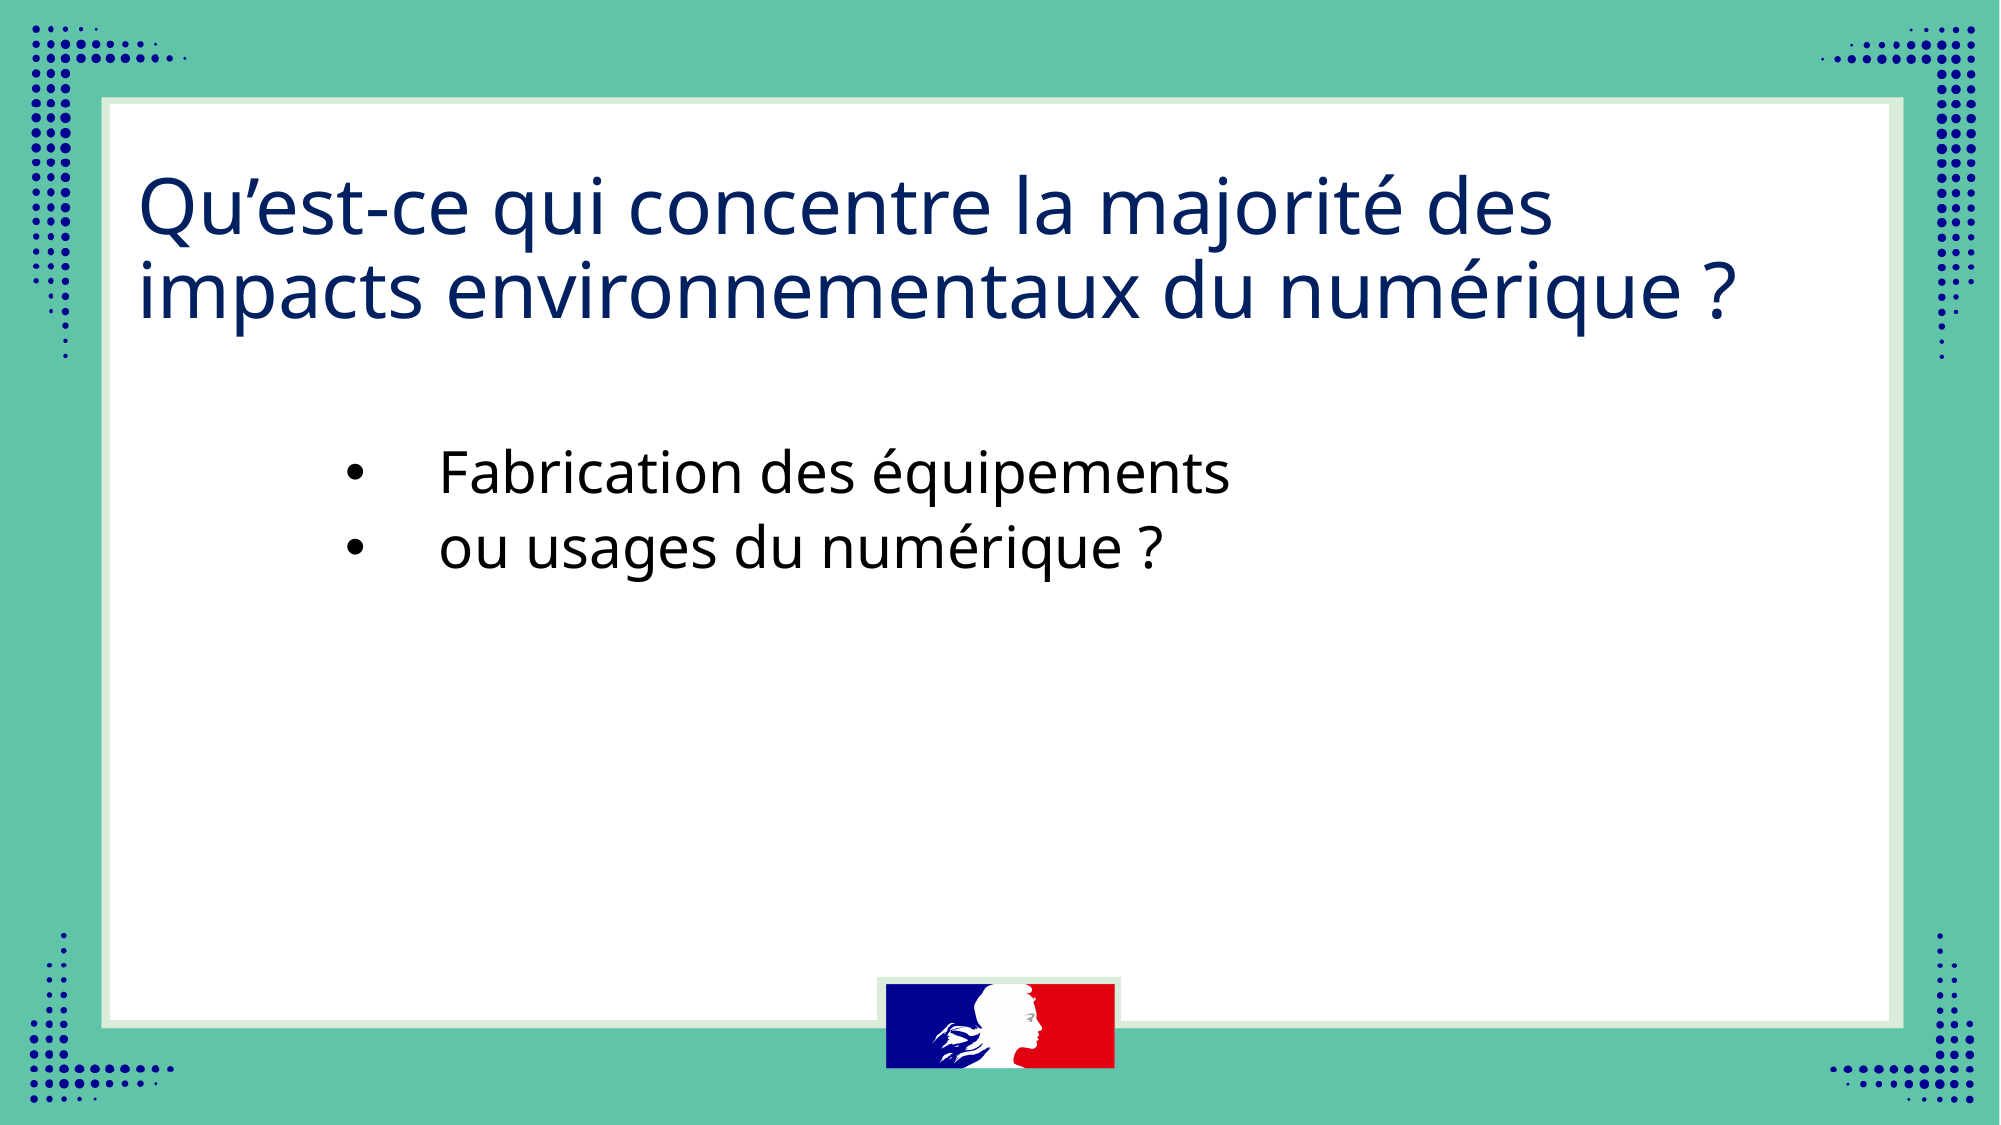

Qu’est-ce qui concentre la majorité des impacts environnementaux du numérique ?
# Fabrication des équipements
ou usages du numérique ?